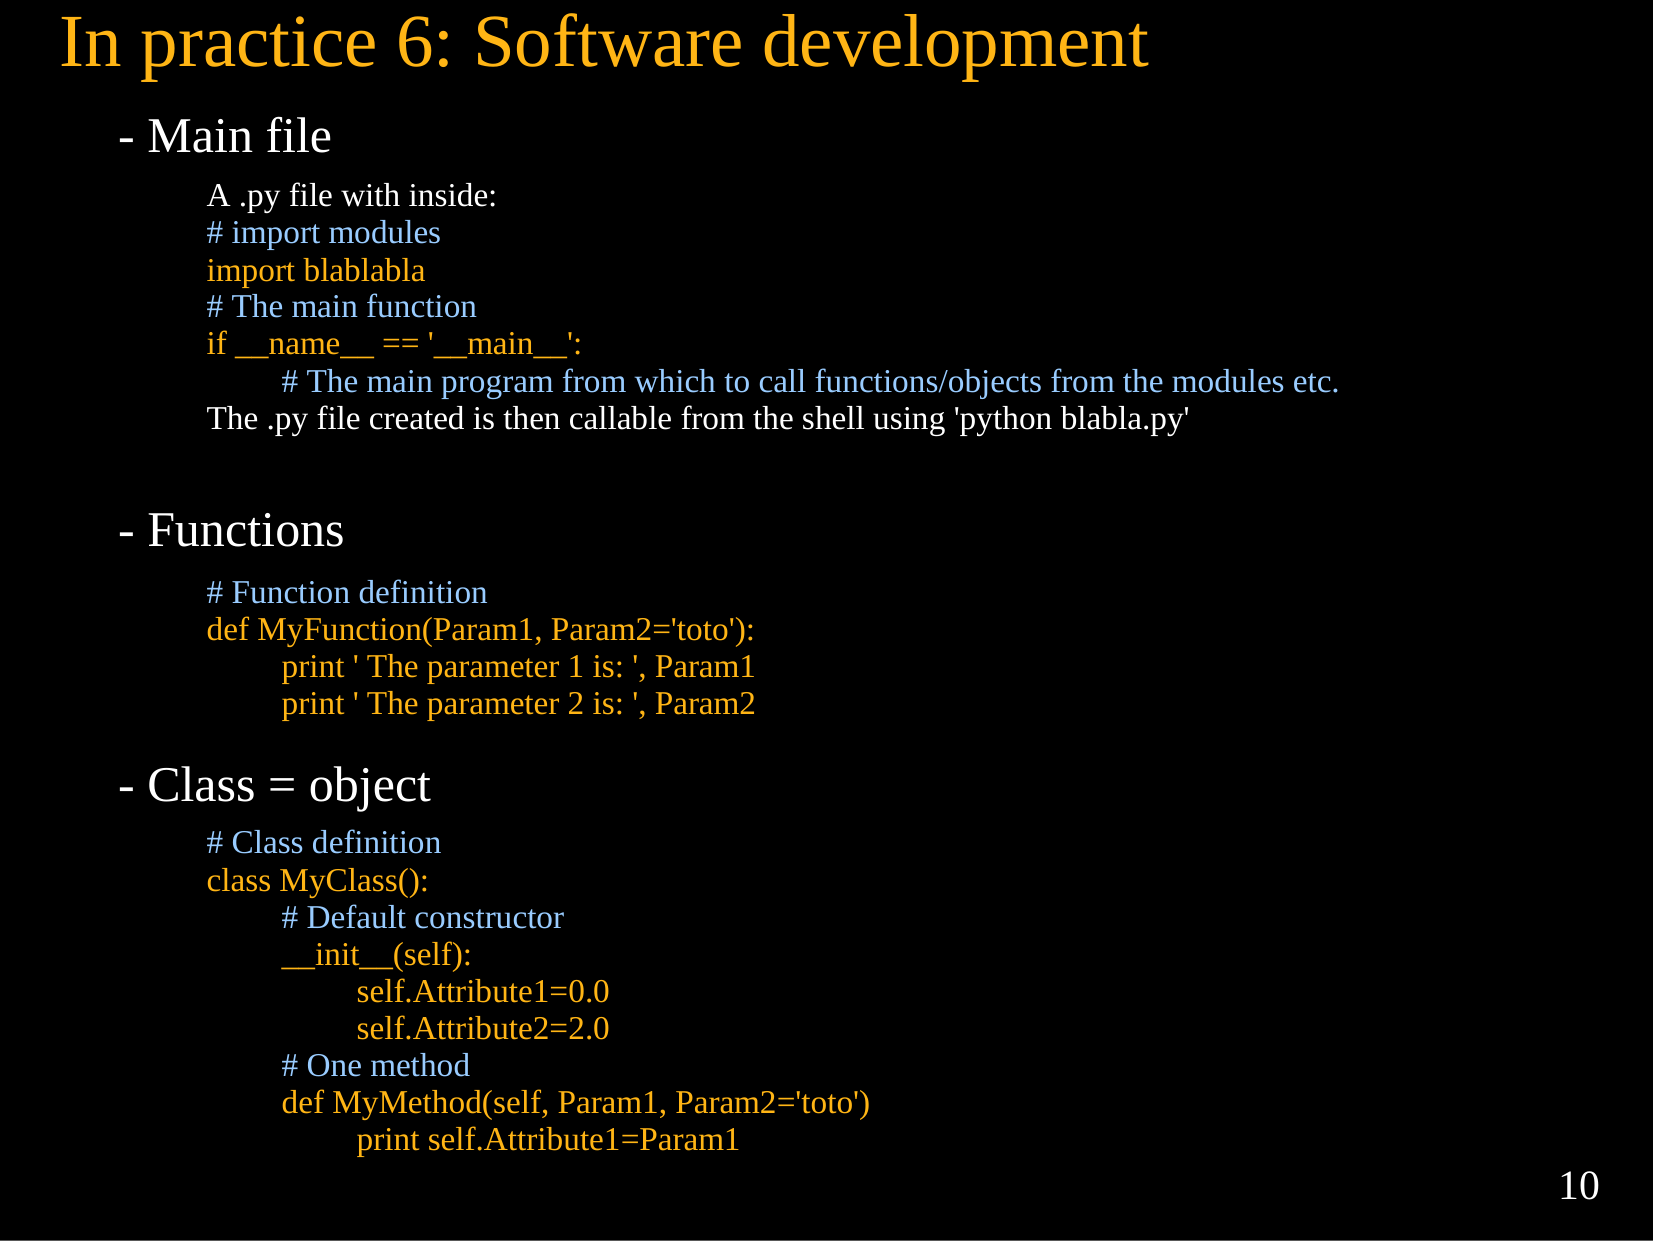

In practice 6: Software development
- Main file
A .py file with inside:
# import modules
import blablabla
# The main function
if __name__ == '__main__':
	# The main program from which to call functions/objects from the modules etc.
The .py file created is then callable from the shell using 'python blabla.py'
- Functions
# Function definition
def MyFunction(Param1, Param2='toto'):
	print ' The parameter 1 is: ', Param1
	print ' The parameter 2 is: ', Param2
- Class = object
# Class definition
class MyClass():
	# Default constructor
	__init__(self):
		self.Attribute1=0.0
		self.Attribute2=2.0
	# One method
	def MyMethod(self, Param1, Param2='toto')
		print self.Attribute1=Param1